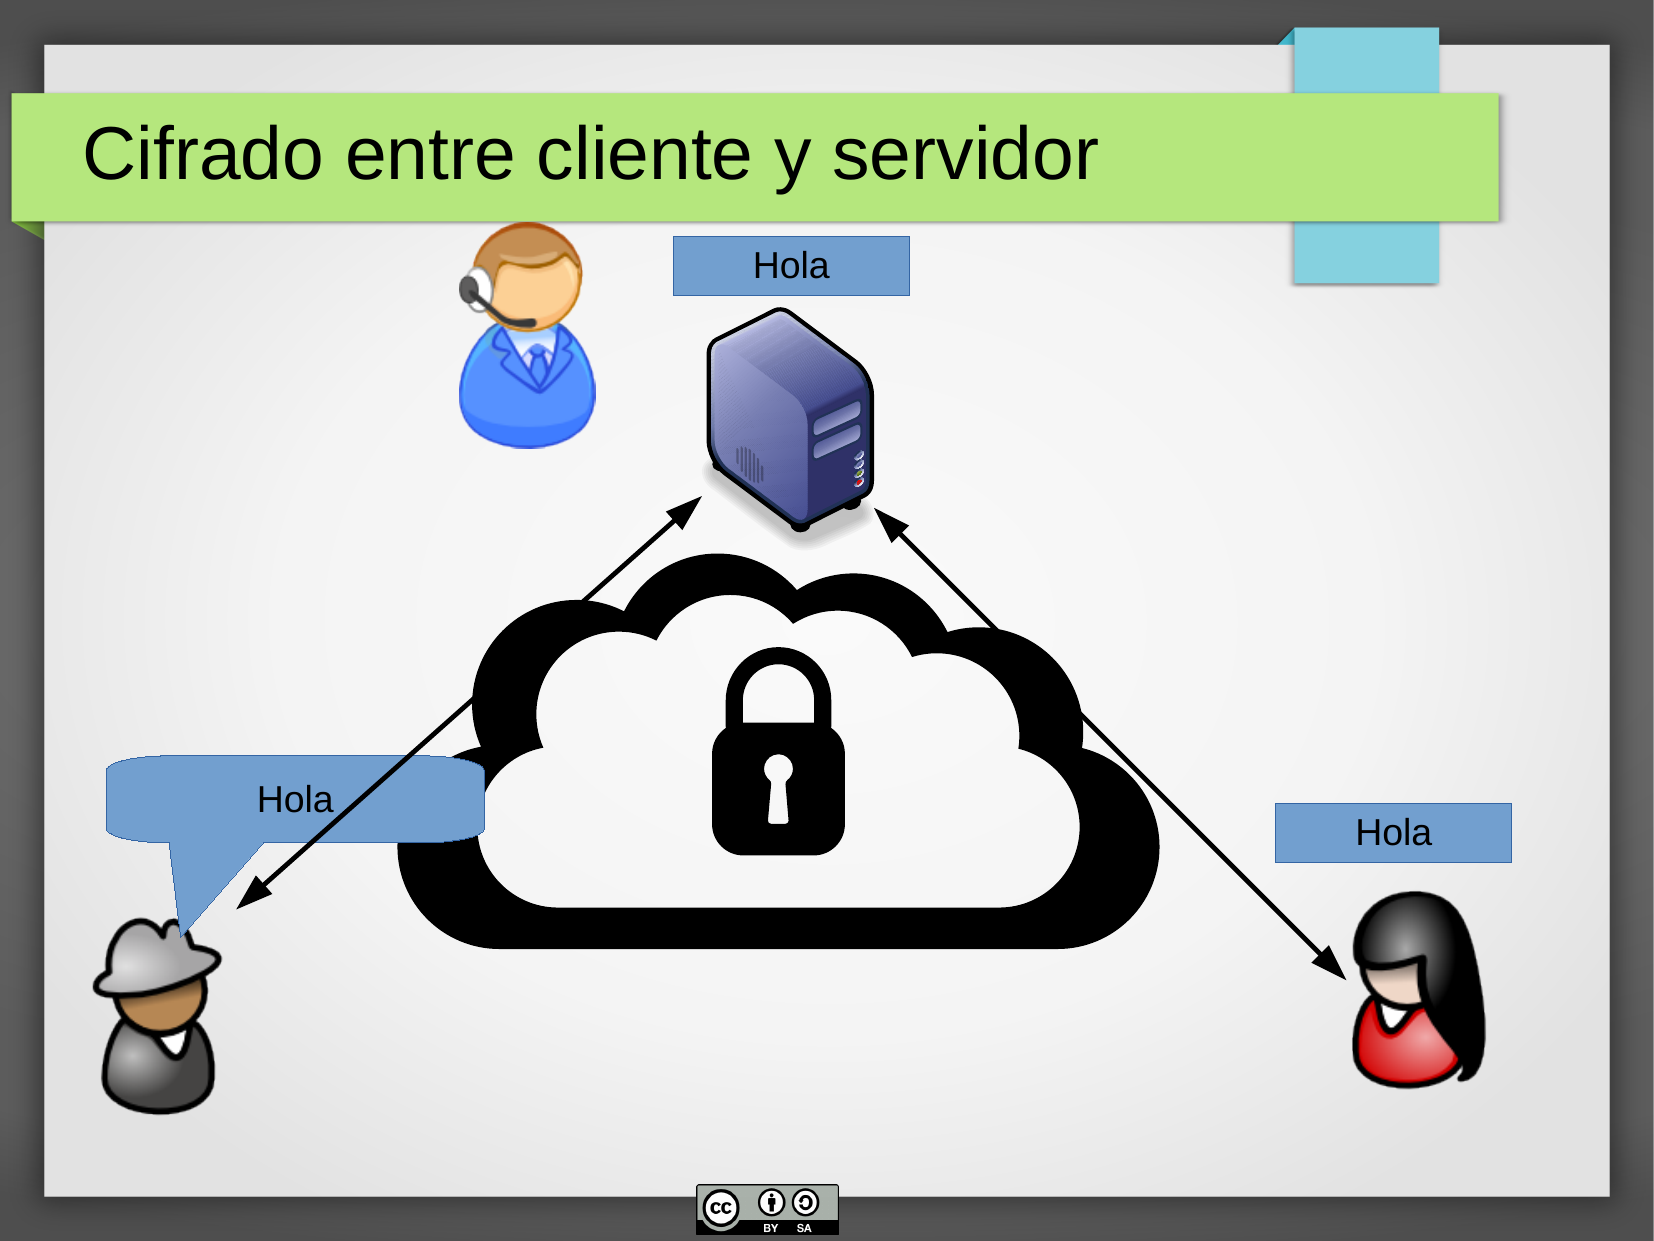

# Cifrado entre cliente y servidor
Hola
Hola
Hola